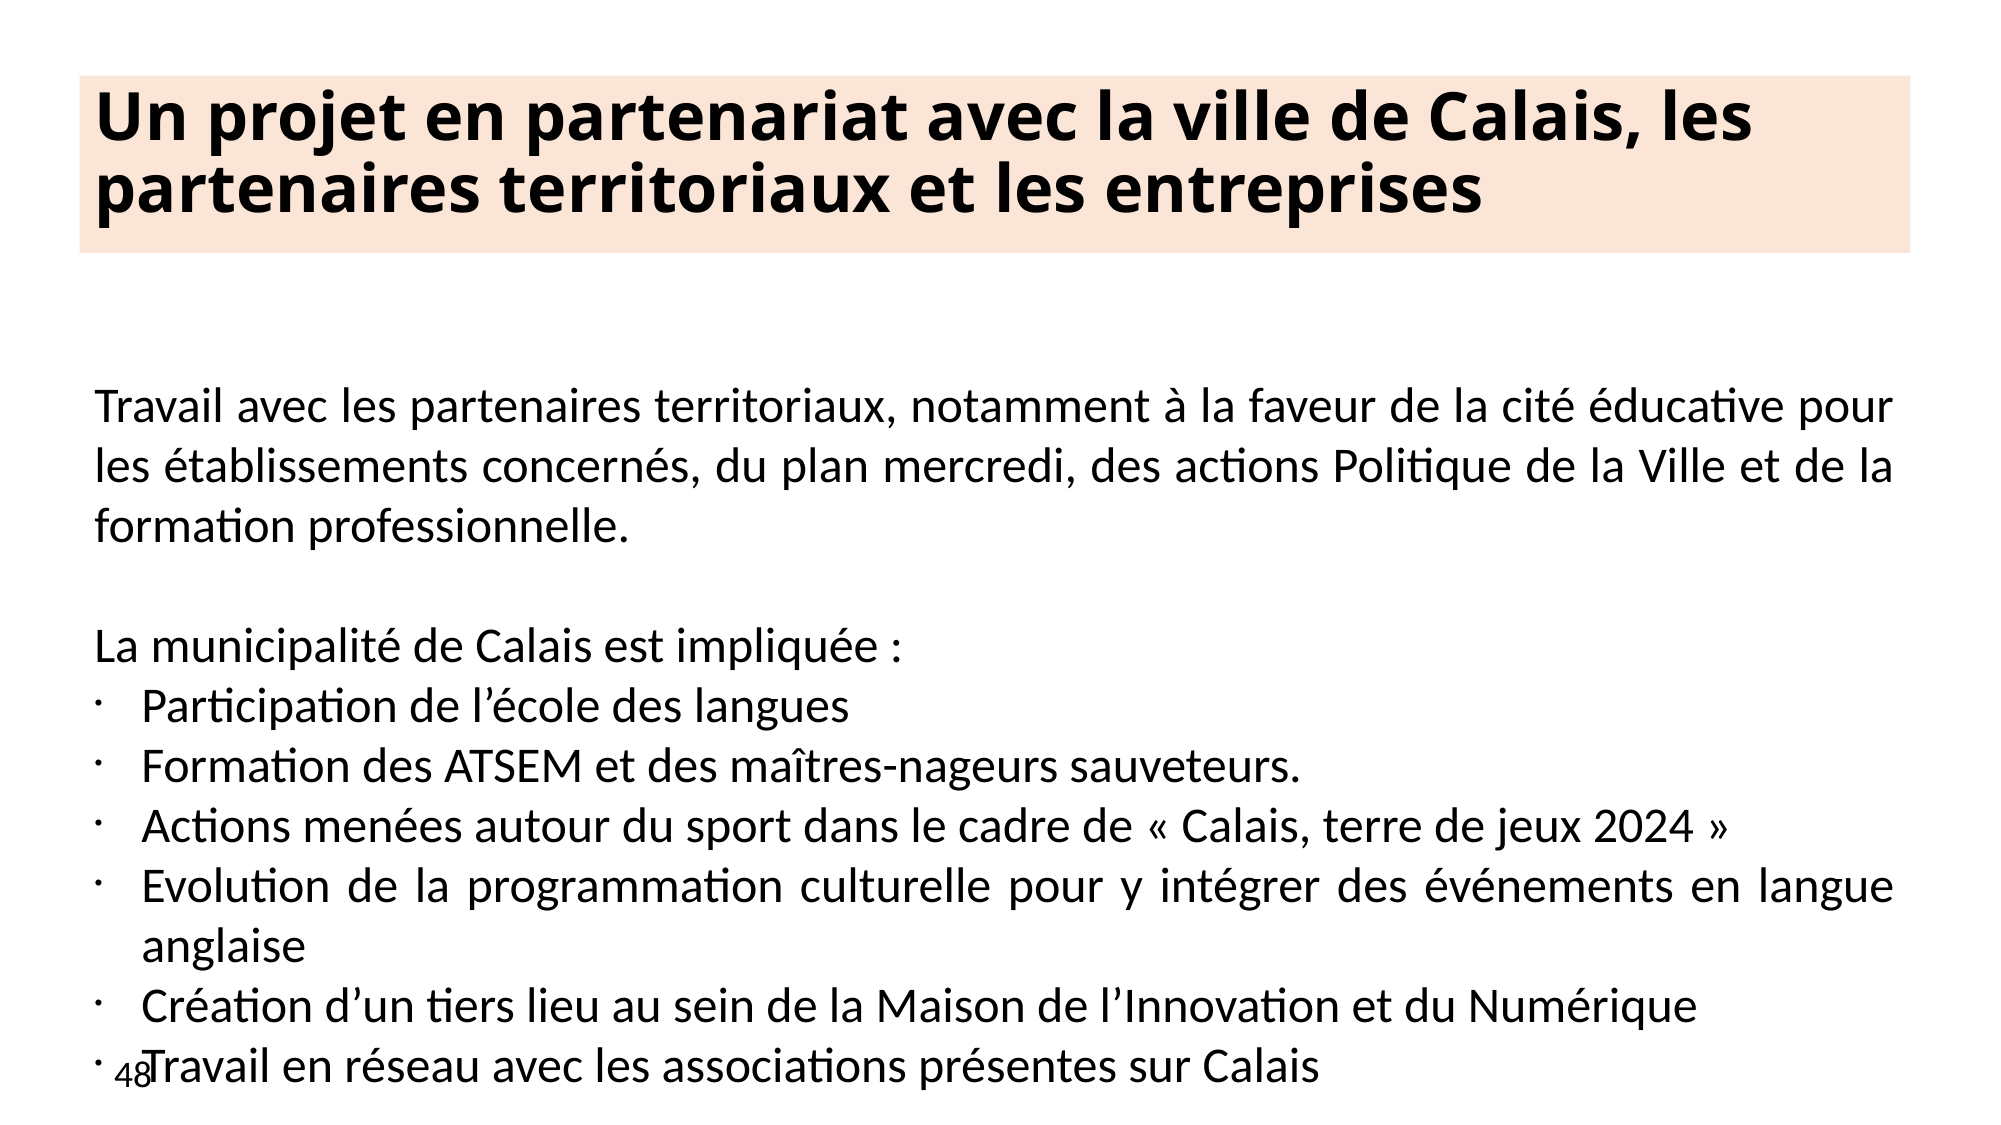

# Un projet en partenariat avec la ville de Calais, les partenaires territoriaux et les entreprises
Travail avec les partenaires territoriaux, notamment à la faveur de la cité éducative pour les établissements concernés, du plan mercredi, des actions Politique de la Ville et de la formation professionnelle.
La municipalité de Calais est impliquée :
Participation de l’école des langues
Formation des ATSEM et des maîtres-nageurs sauveteurs.
Actions menées autour du sport dans le cadre de « Calais, terre de jeux 2024 »
Evolution de la programmation culturelle pour y intégrer des événements en langue anglaise
Création d’un tiers lieu au sein de la Maison de l’Innovation et du Numérique
Travail en réseau avec les associations présentes sur Calais